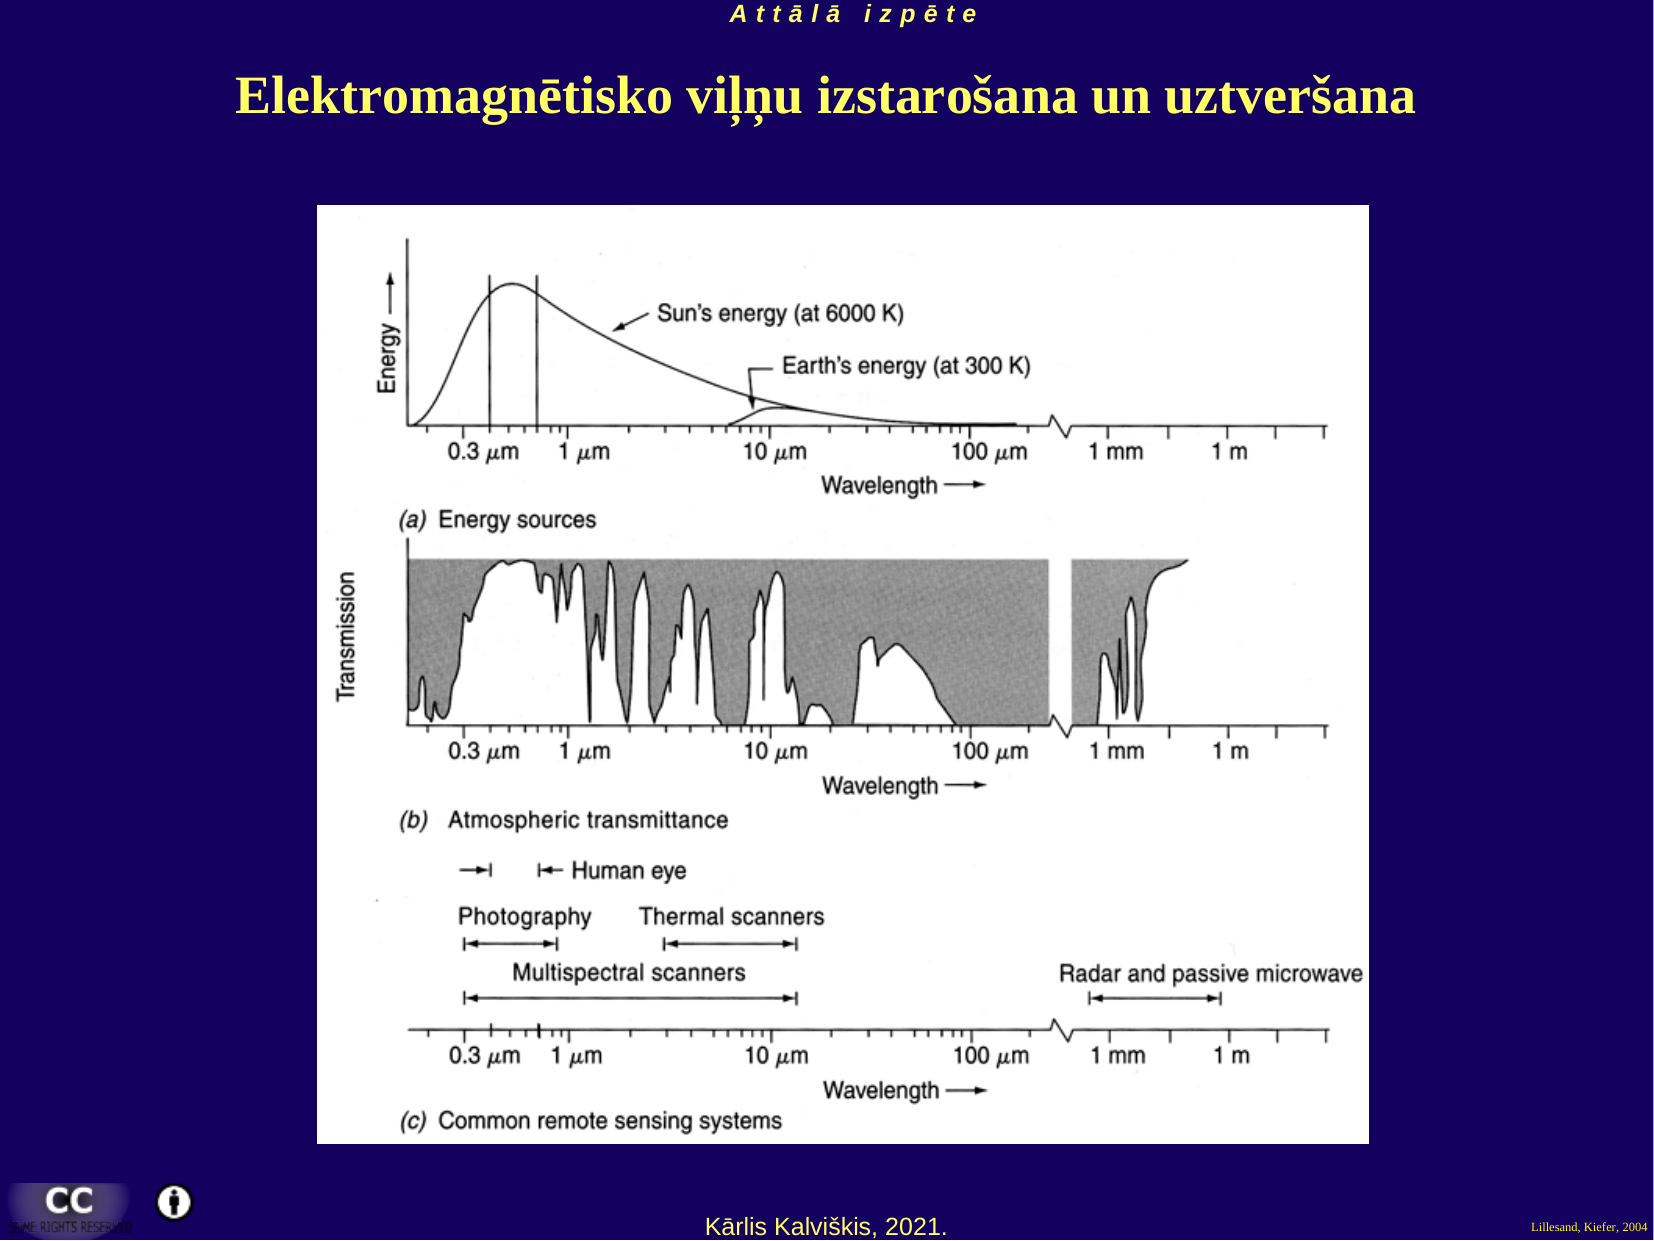

# Elektromagnētisko viļņu izstarošana un uztveršana
 Lillesand, Kiefer, 2004